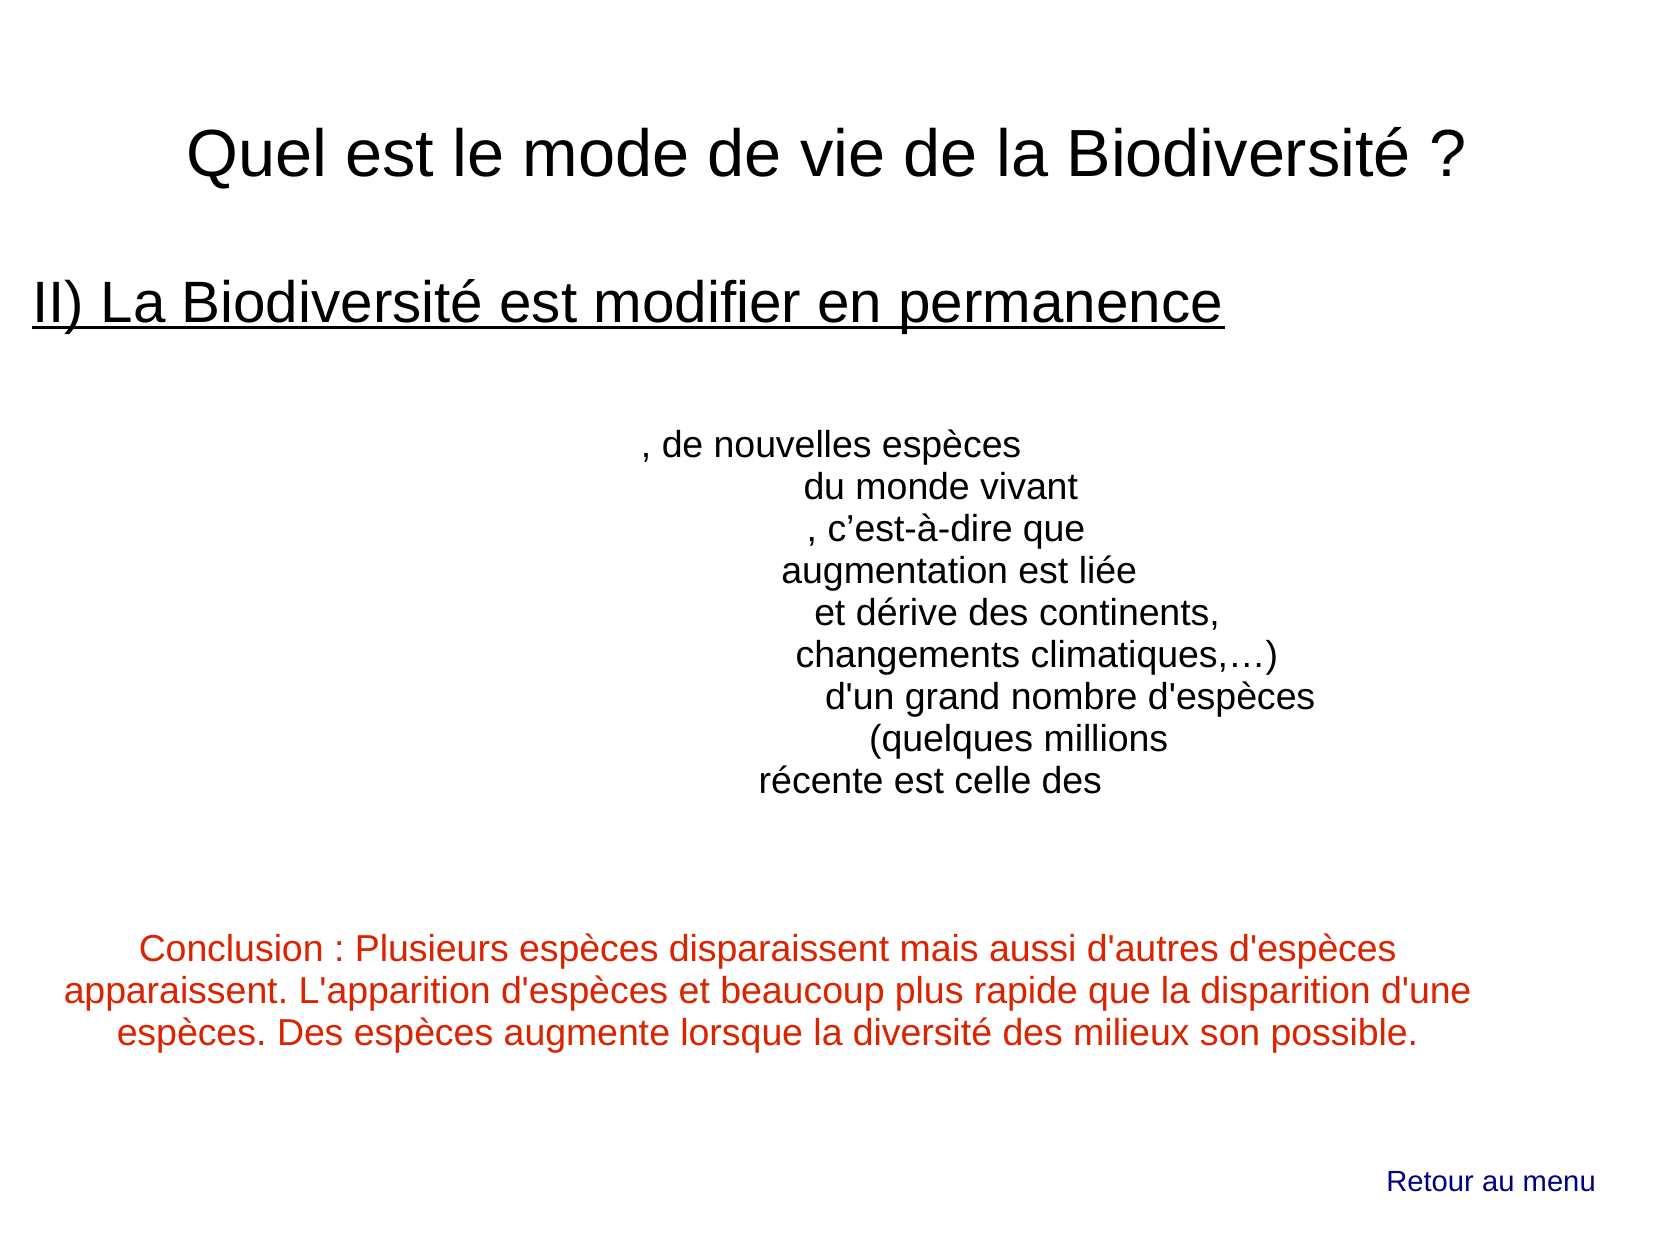

# Quel est le mode de vie de la Biodiversité ?
II) La Biodiversité est modifier en permanence
Aujourd’hui comme par le passé, de nouvelles espèces apparaissent tandis que d’autres s’éteignent. Depuis l'existence du monde vivant, on a observé une augmentation globale du nombre d'espèces, c’est-à-dire que l'apparition d'espèces est plus rapide que leur disparition. Cette augmentation est liée à la diversification des milieux de vie possibles (fragmentation et dérive des continents, surrection de montagnes, naissances d’îles volcaniques, changements climatiques,…). Certaines périodes sont caractérisées par la disparition d'un grand nombre d'espèces vivantes en un court laps de temps à l'échelle géologique (quelques millions d'années); il s'agit de vagues d'extinctions. La plus récente est celle des dinosaures.
Le nombre d’espèces actuelles identifiées est de 1,6 million. Il y en aurait quelques dizaines de millions d’autres à découvrir, essentiellement des invertébrés de petite taille, et des plantes.
Conclusion : Plusieurs espèces disparaissent mais aussi d'autres d'espèces apparaissent. L'apparition d'espèces et beaucoup plus rapide que la disparition d'une espèces. Des espèces augmente lorsque la diversité des milieux son possible.
Retour au menu